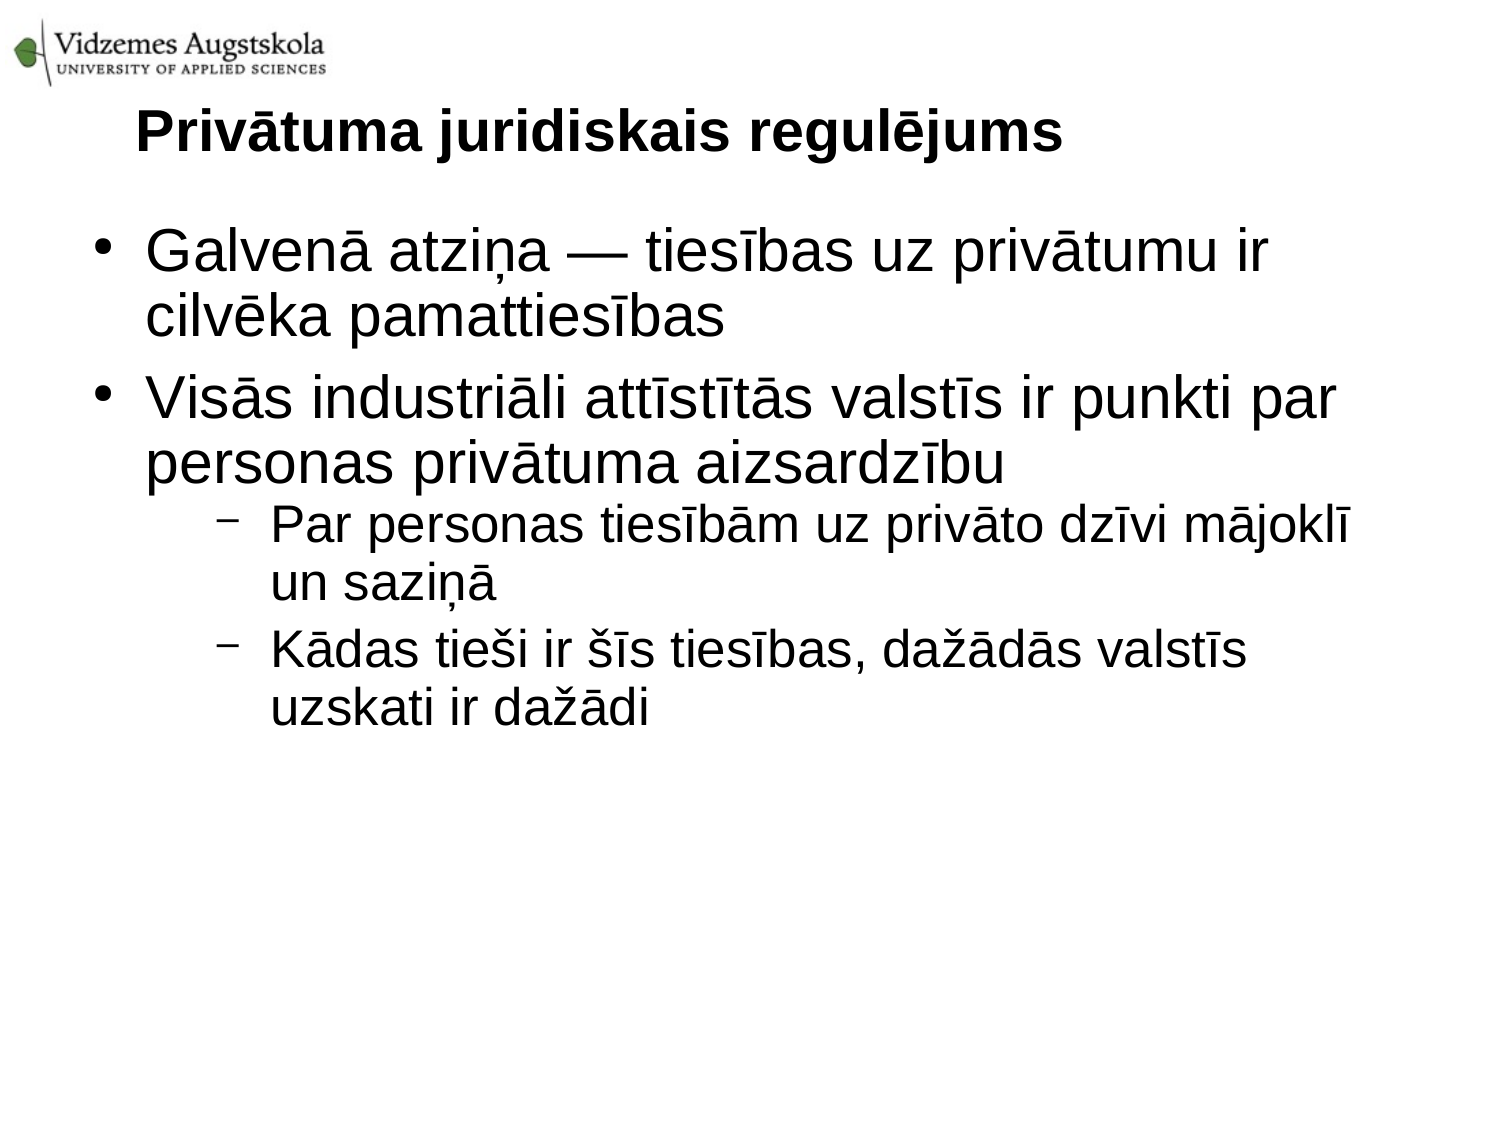

# Privātuma juridiskais regulējums
Galvenā atziņa — tiesības uz privātumu ir cilvēka pamattiesības
Visās industriāli attīstītās valstīs ir punkti par personas privātuma aizsardzību
Par personas tiesībām uz privāto dzīvi mājoklī un saziņā
Kādas tieši ir šīs tiesības, dažādās valstīs uzskati ir dažādi